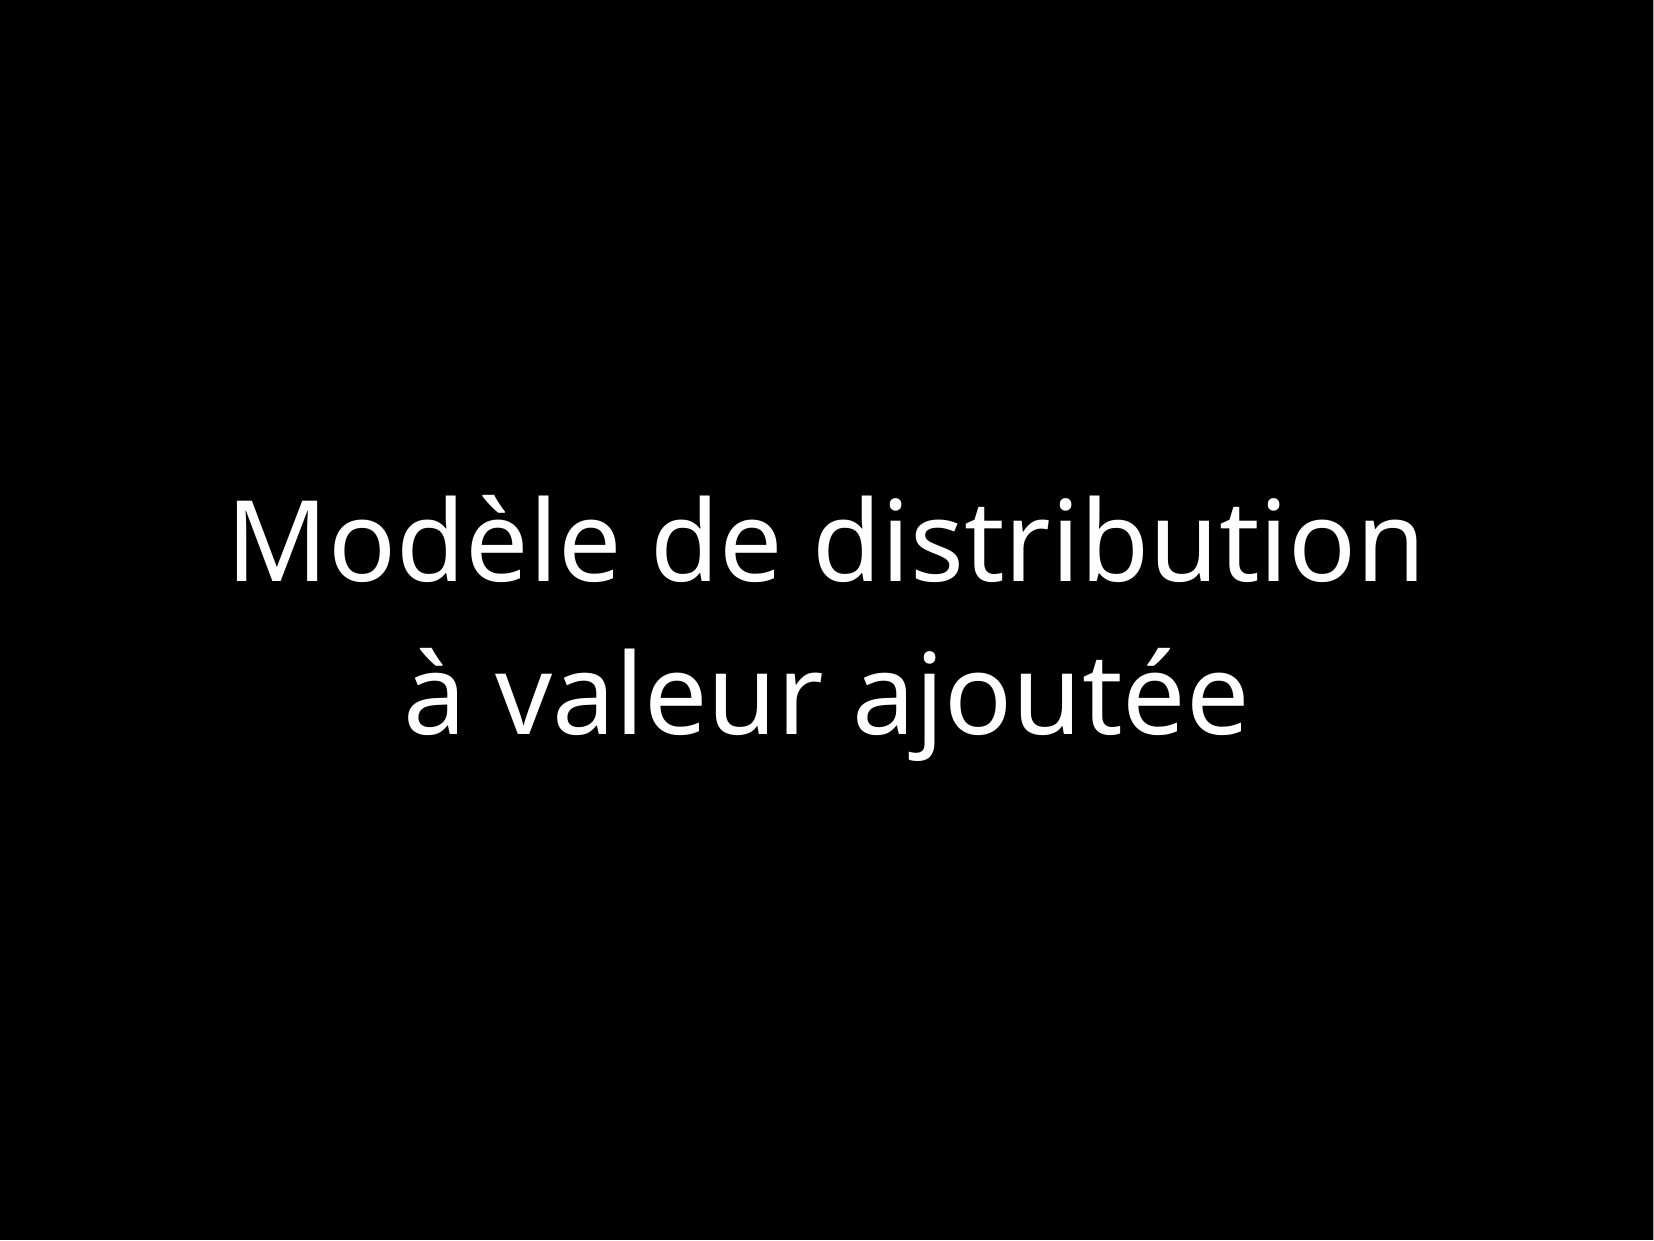

# Modèle de distribution à valeur ajoutée